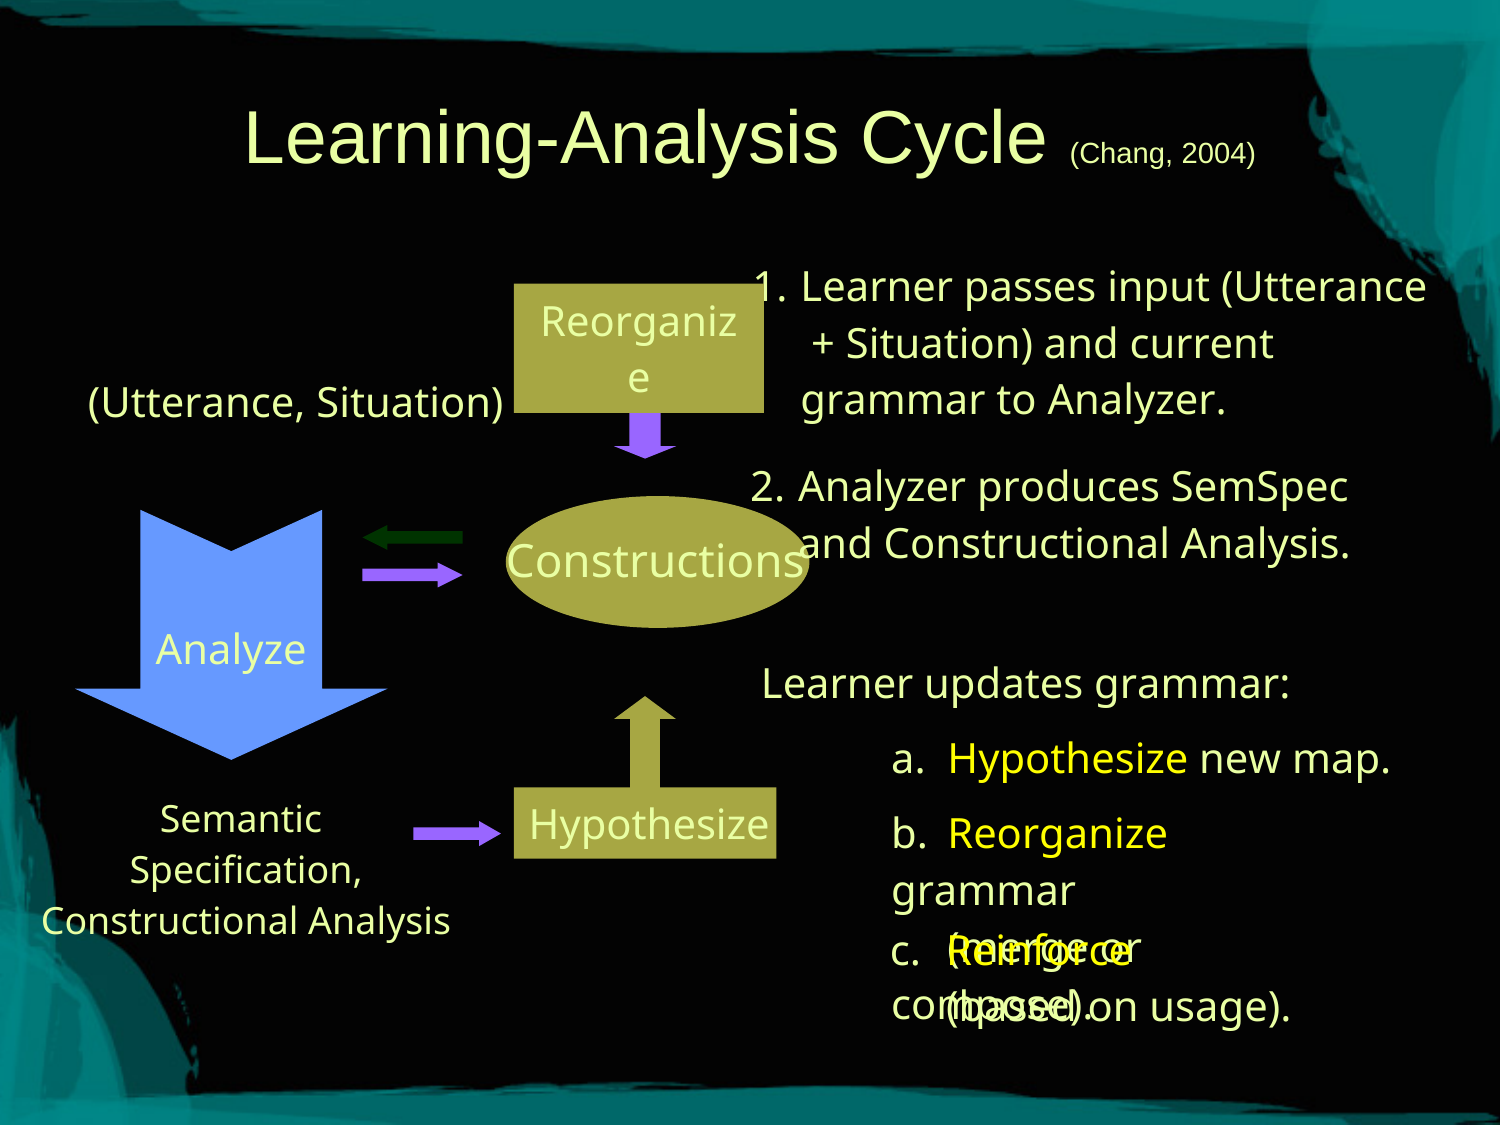

# Learning-Analysis Cycle (Chang, 2004)
1.	Learner passes input (Utterance
 + Situation) and current
grammar to Analyzer.
(Utterance, Situation)
Analyze
Reorganize
2.	Analyzer produces SemSpec
and Constructional Analysis.
Semantic
Specification,
Constructional Analysis
Constructions
Learner updates grammar:
Hypothesize
	a.	Hypothesize new map.
	b.	Reorganize grammar
	(merge or compose).
	c.	Reinforce
	(based on usage).